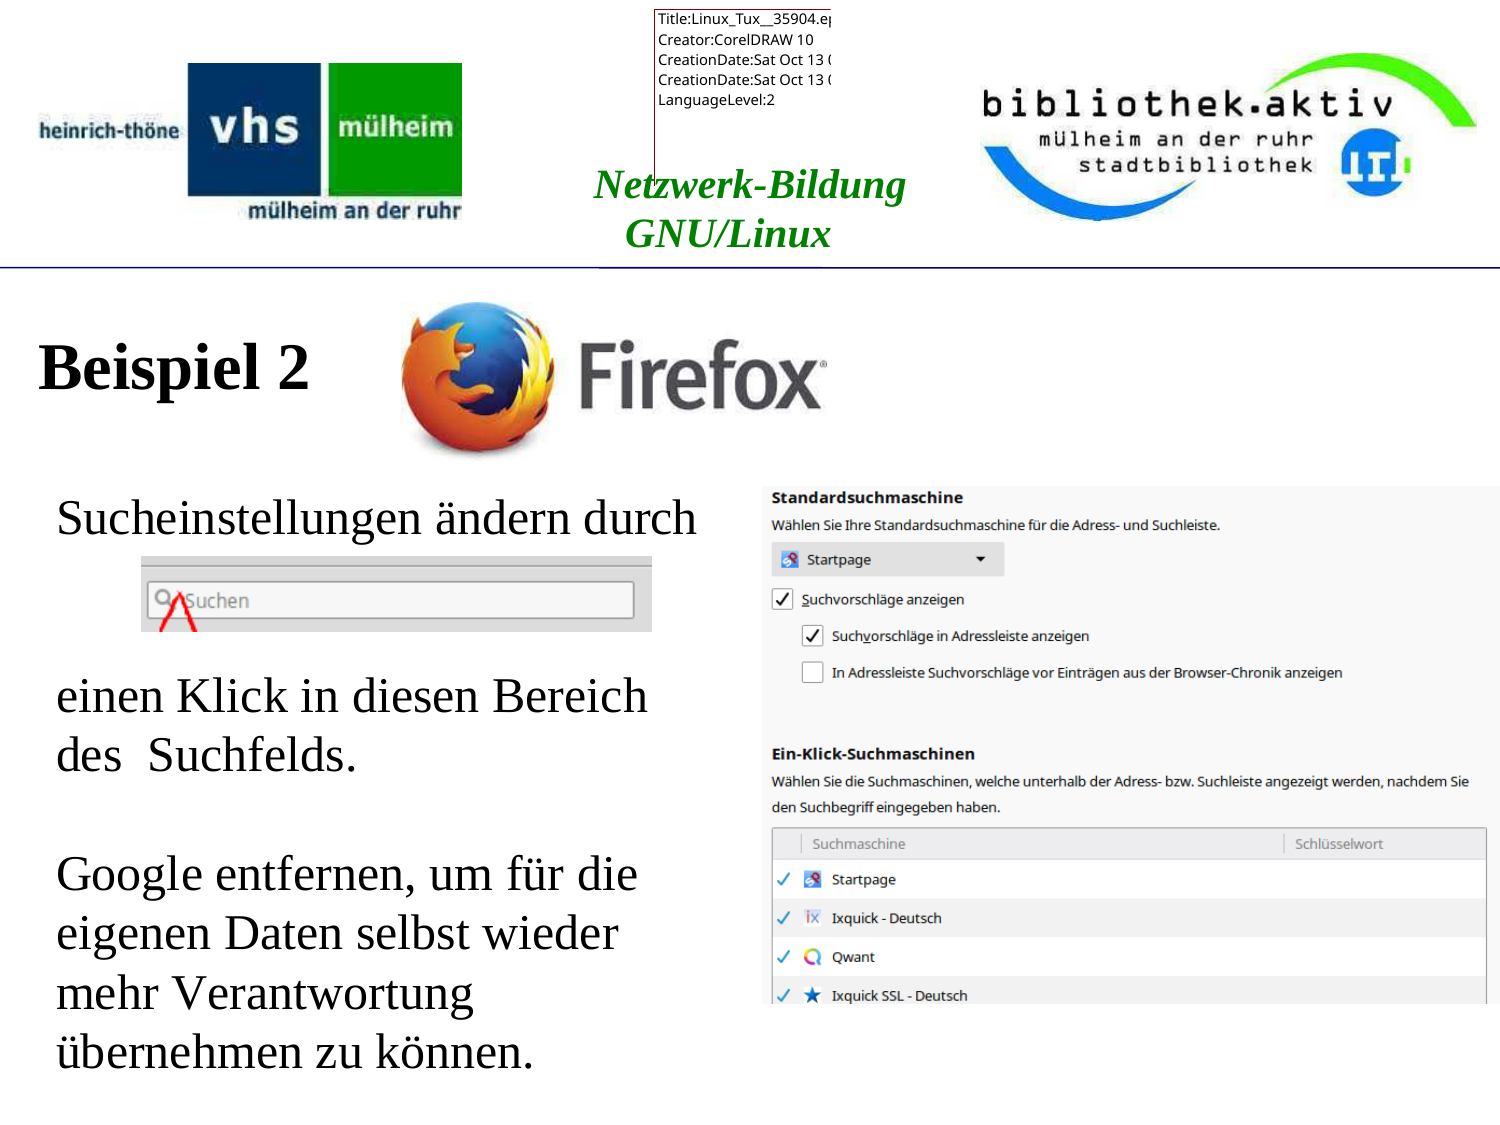

Netzwerk-Bildung
 GNU/Linux
Beispiel 2
Sucheinstellungen ändern durch
einen Klick in diesen Bereich
des Suchfelds.
Google entfernen, um für die
eigenen Daten selbst wieder mehr Verantwortung übernehmen zu können.